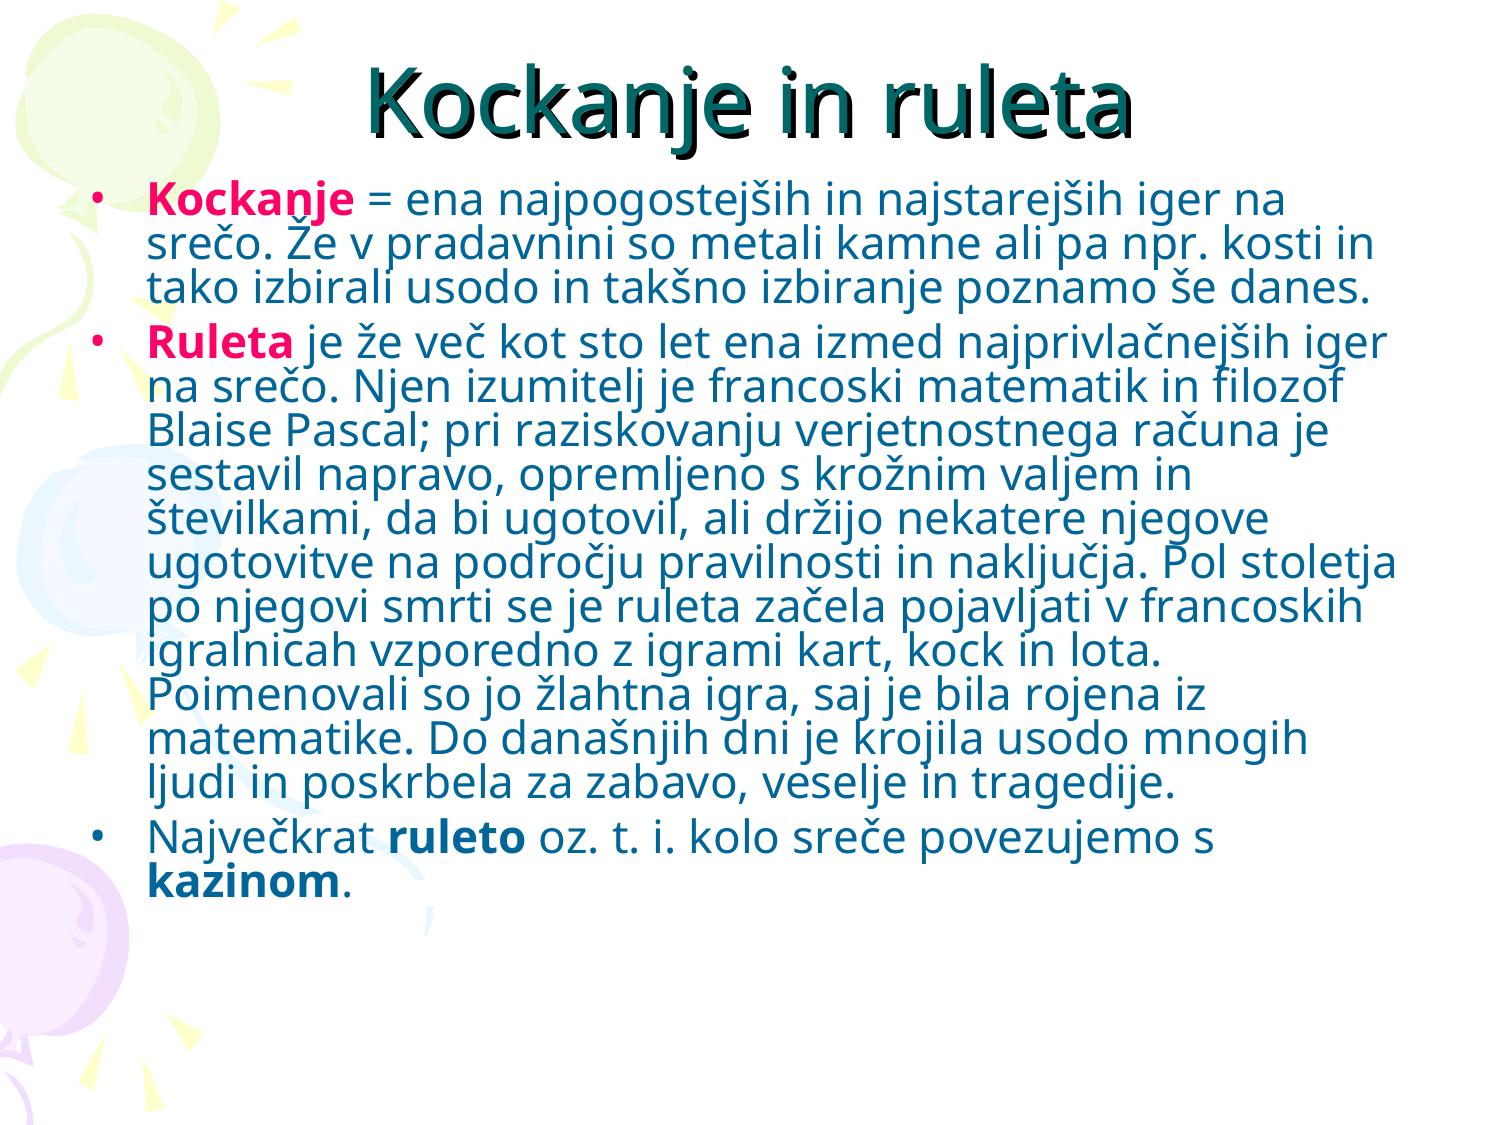

# Kockanje in ruleta
Kockanje = ena najpogostejših in najstarejših iger na srečo. Že v pradavnini so metali kamne ali pa npr. kosti in tako izbirali usodo in takšno izbiranje poznamo še danes.
Ruleta je že več kot sto let ena izmed najprivlačnejših iger na srečo. Njen izumitelj je francoski matematik in filozof Blaise Pascal; pri raziskovanju verjetnostnega računa je sestavil napravo, opremljeno s krožnim valjem in številkami, da bi ugotovil, ali držijo nekatere njegove ugotovitve na področju pravilnosti in naključja. Pol stoletja po njegovi smrti se je ruleta začela pojavljati v francoskih igralnicah vzporedno z igrami kart, kock in lota. Poimenovali so jo žlahtna igra, saj je bila rojena iz matematike. Do današnjih dni je krojila usodo mnogih ljudi in poskrbela za zabavo, veselje in tragedije.
Največkrat ruleto oz. t. i. kolo sreče povezujemo s kazinom.